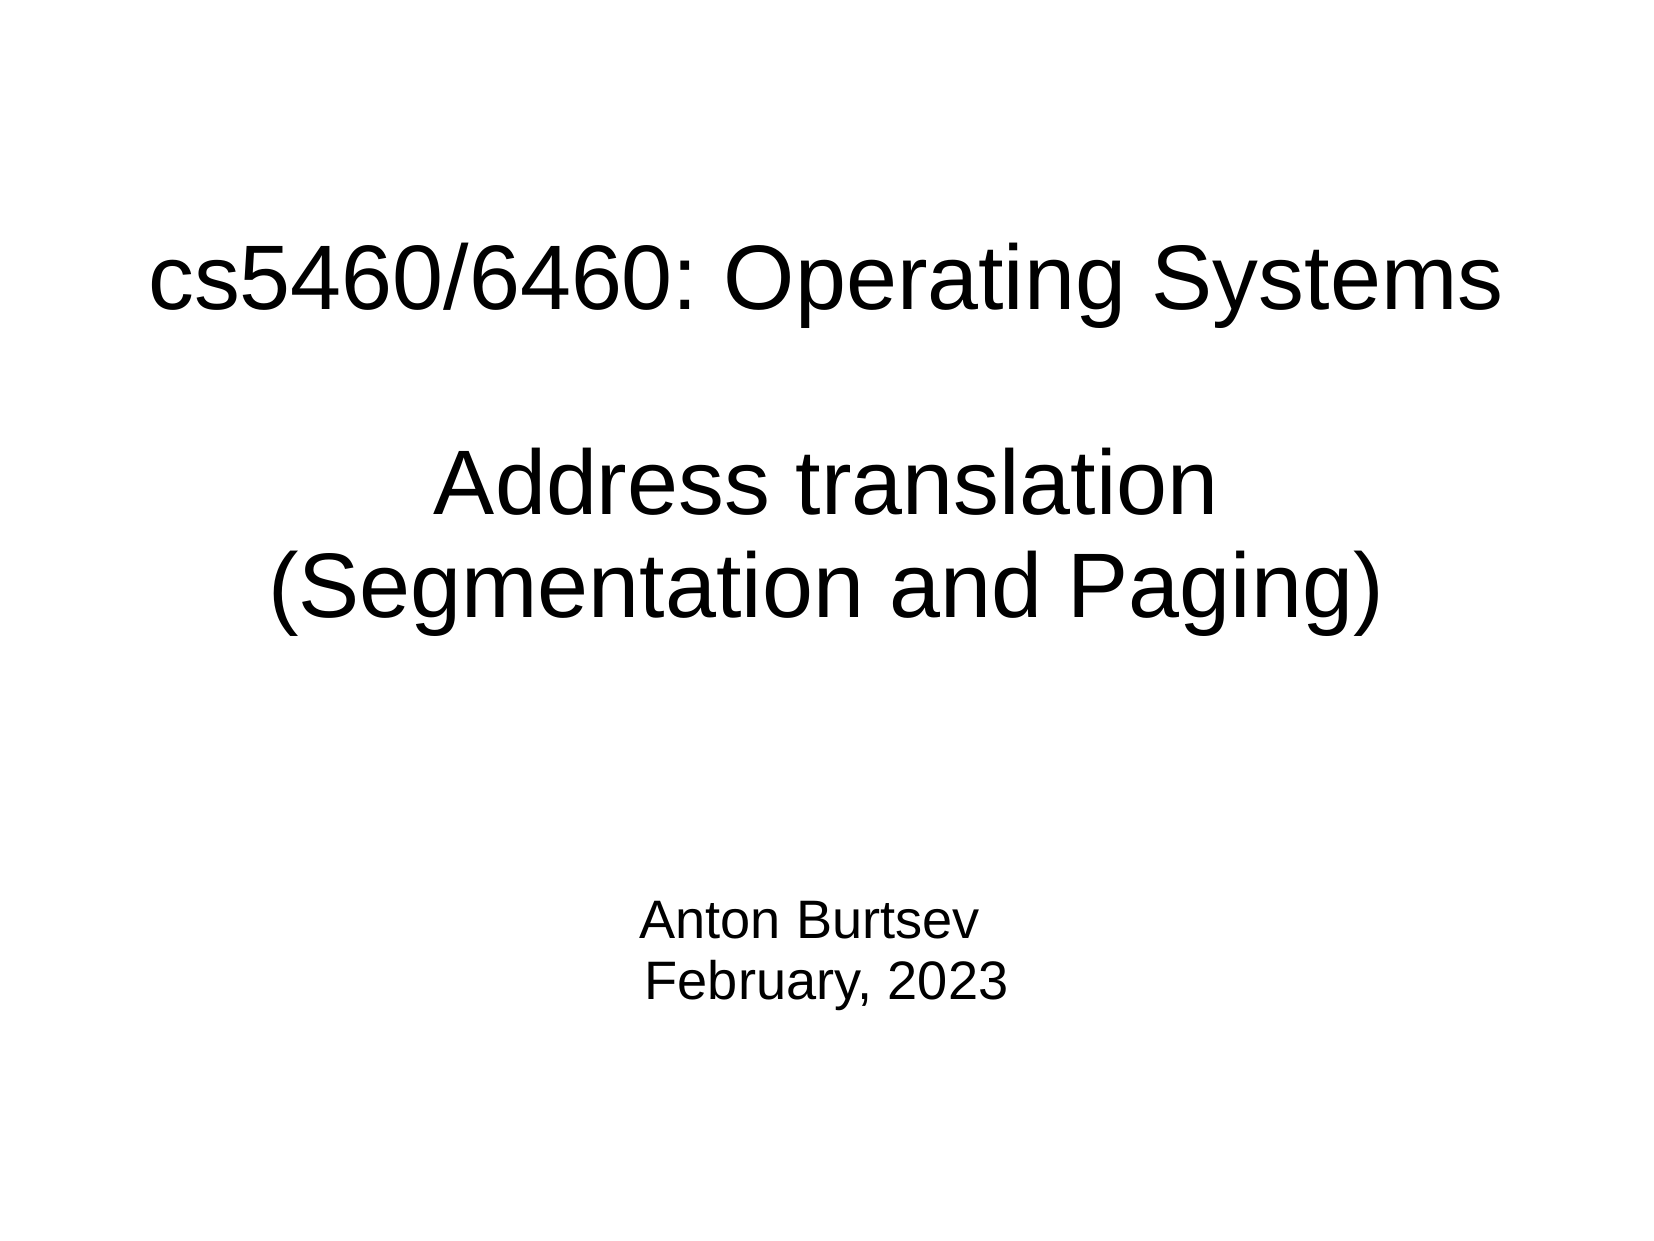

# cs5460/6460: Operating Systems Address translation (Segmentation and Paging)
Anton Burtsev
February, 2023